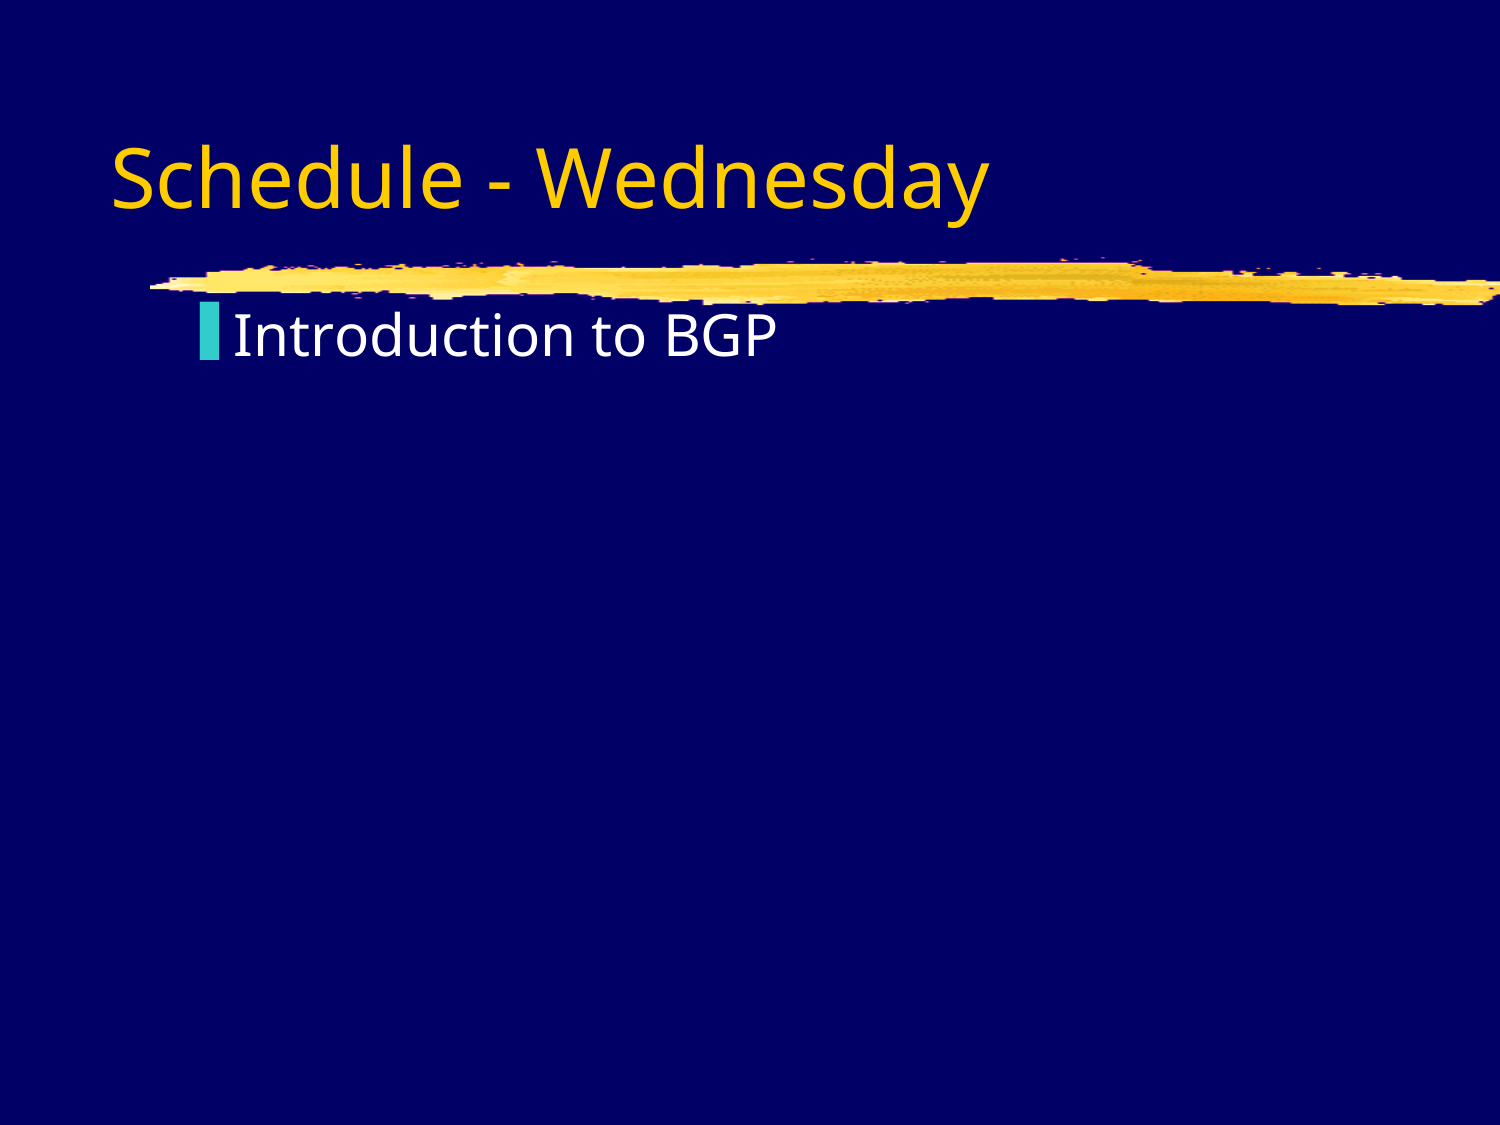

# Schedule - Wednesday
Introduction to BGP